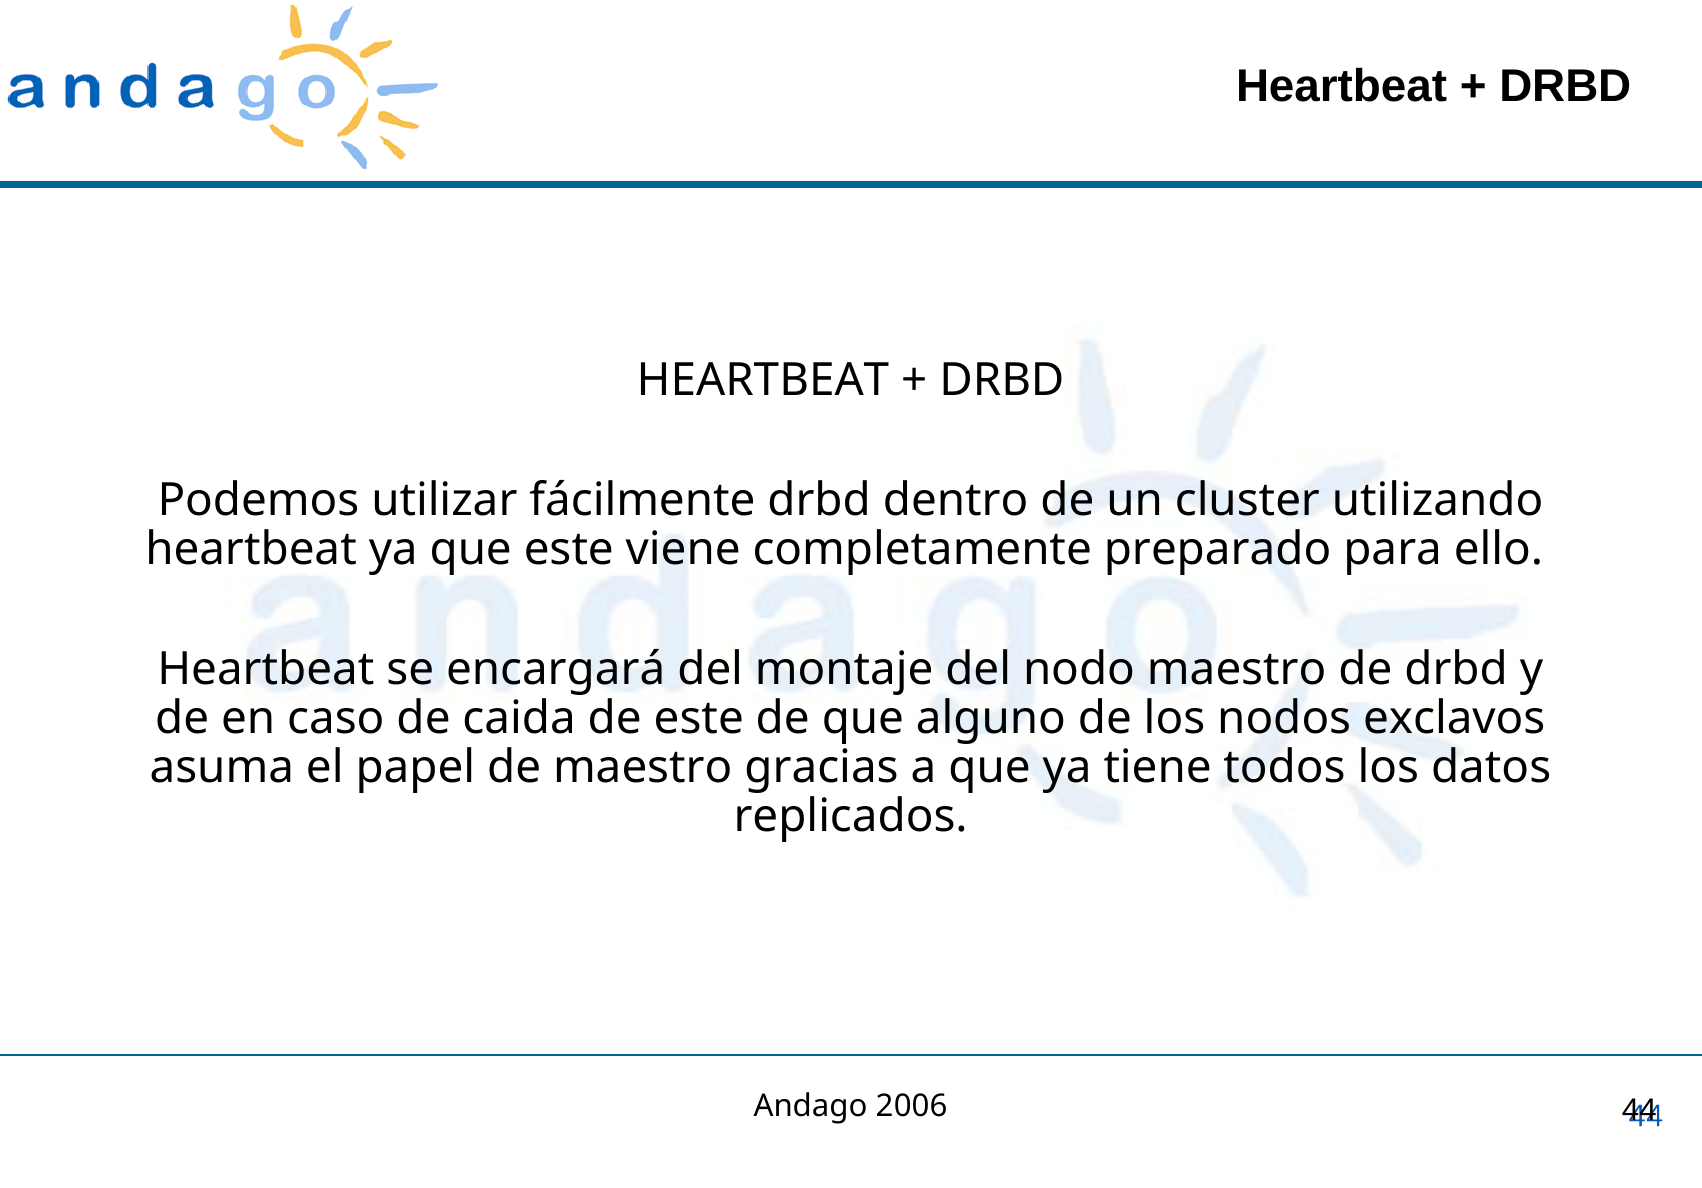

# Heartbeat + DRBD
HEARTBEAT + DRBD
Podemos utilizar fácilmente drbd dentro de un cluster utilizando heartbeat ya que este viene completamente preparado para ello.
Heartbeat se encargará del montaje del nodo maestro de drbd y de en caso de caida de este de que alguno de los nodos exclavos asuma el papel de maestro gracias a que ya tiene todos los datos replicados.